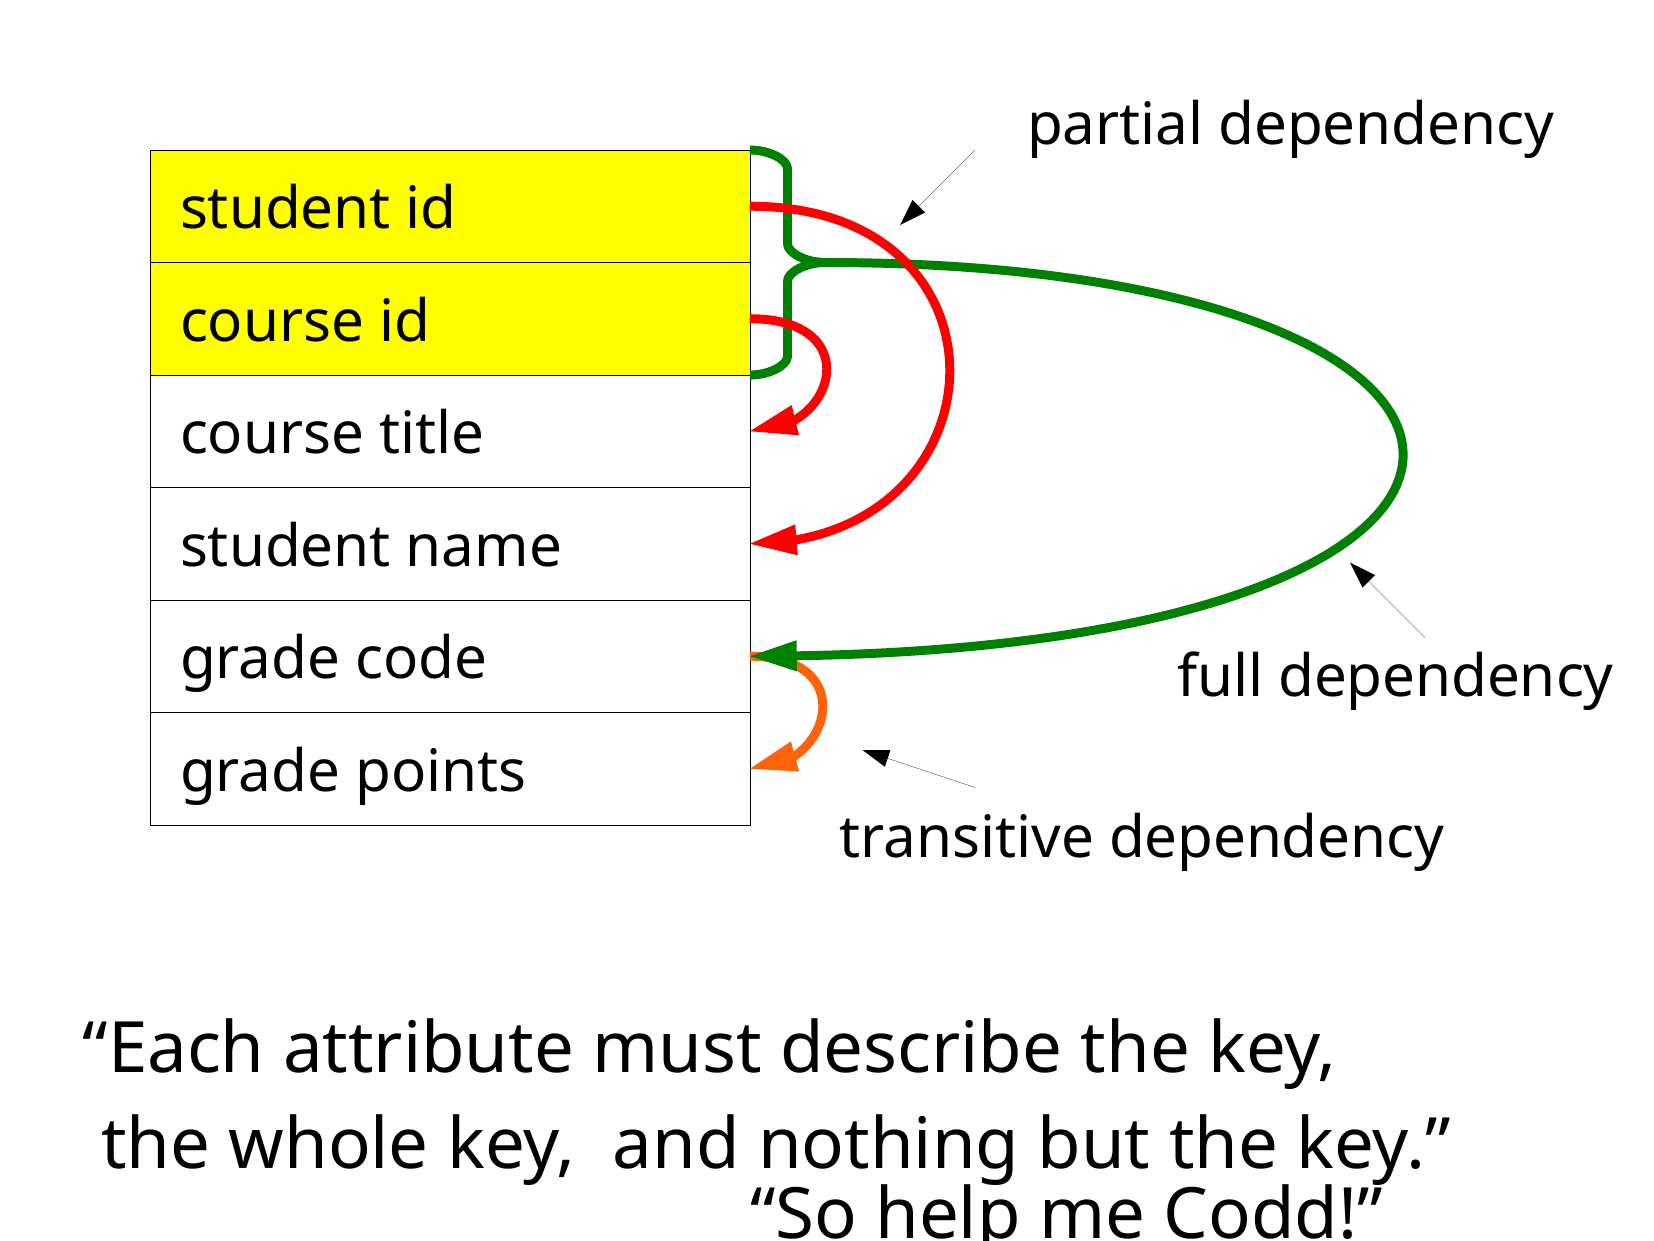

partial dependency
student id
course id
course title
student name
grade code
full dependency
grade points
transitive dependency
# “Each attribute must describe the key,
 the whole key, and nothing but the key.”
“So help me Codd!”